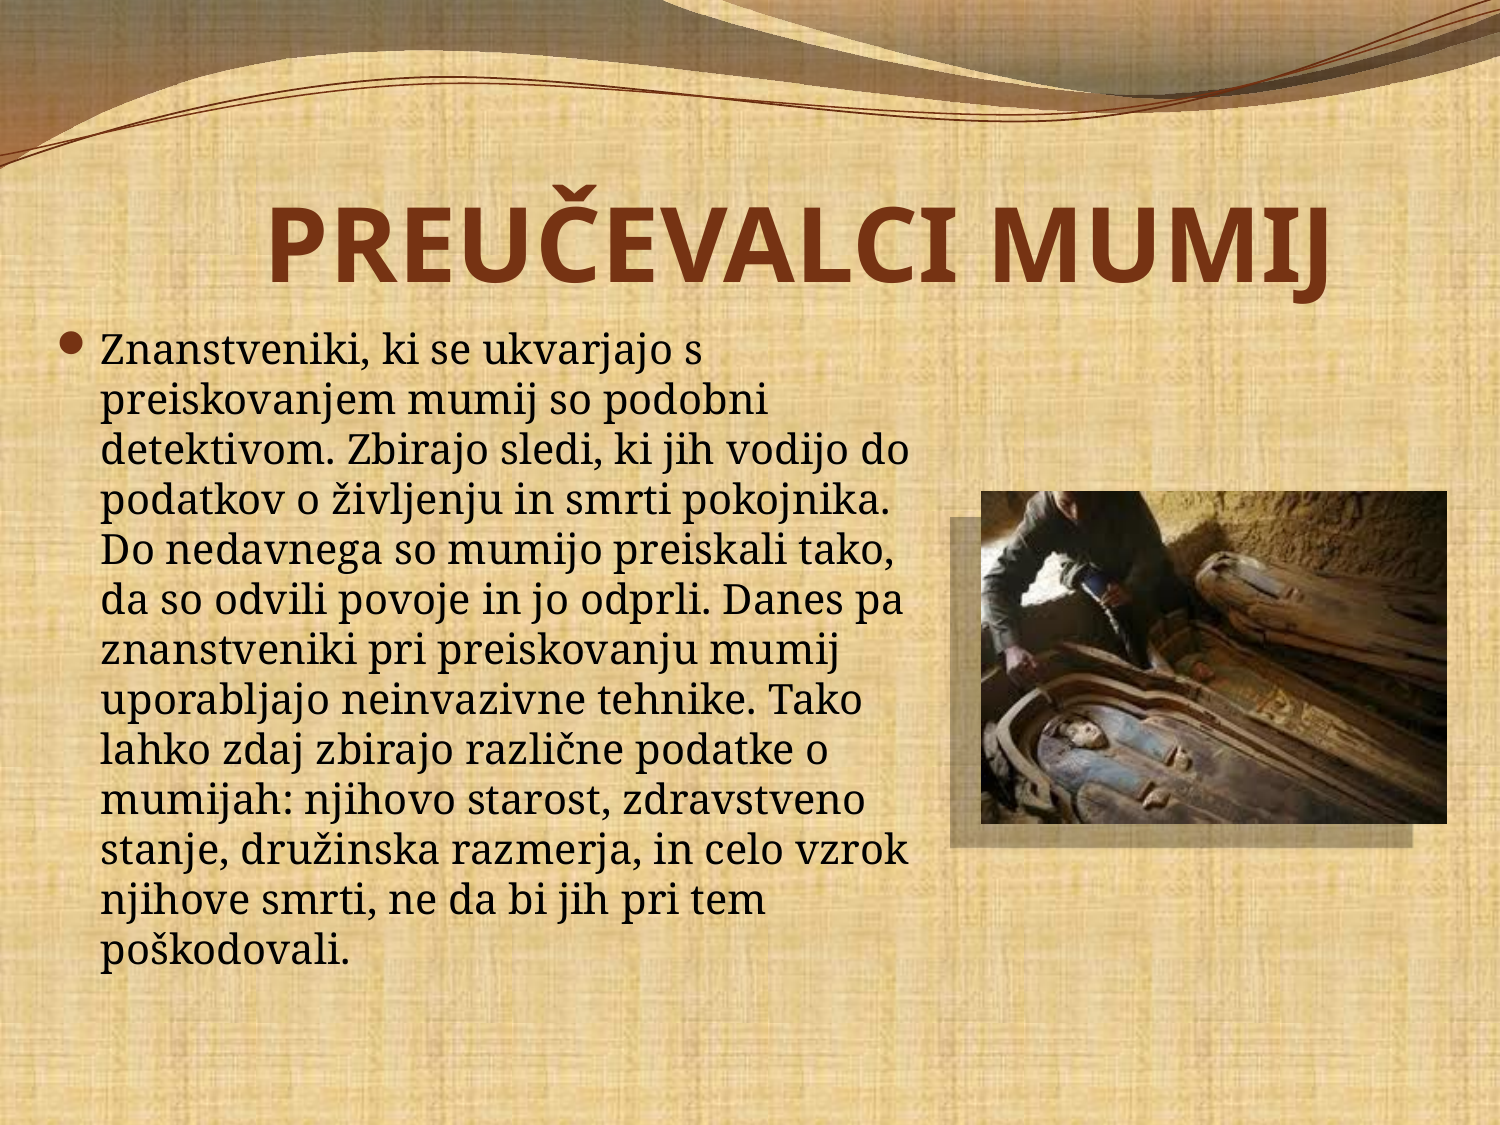

# PREUČEVALCI MUMIJ
Znanstveniki, ki se ukvarjajo s preiskovanjem mumij so podobni detektivom. Zbirajo sledi, ki jih vodijo do podatkov o življenju in smrti pokojnika. Do nedavnega so mumijo preiskali tako, da so odvili povoje in jo odprli. Danes pa znanstveniki pri preiskovanju mumij uporabljajo neinvazivne tehnike. Tako lahko zdaj zbirajo različne podatke o mumijah: njihovo starost, zdravstveno stanje, družinska razmerja, in celo vzrok njihove smrti, ne da bi jih pri tem poškodovali.